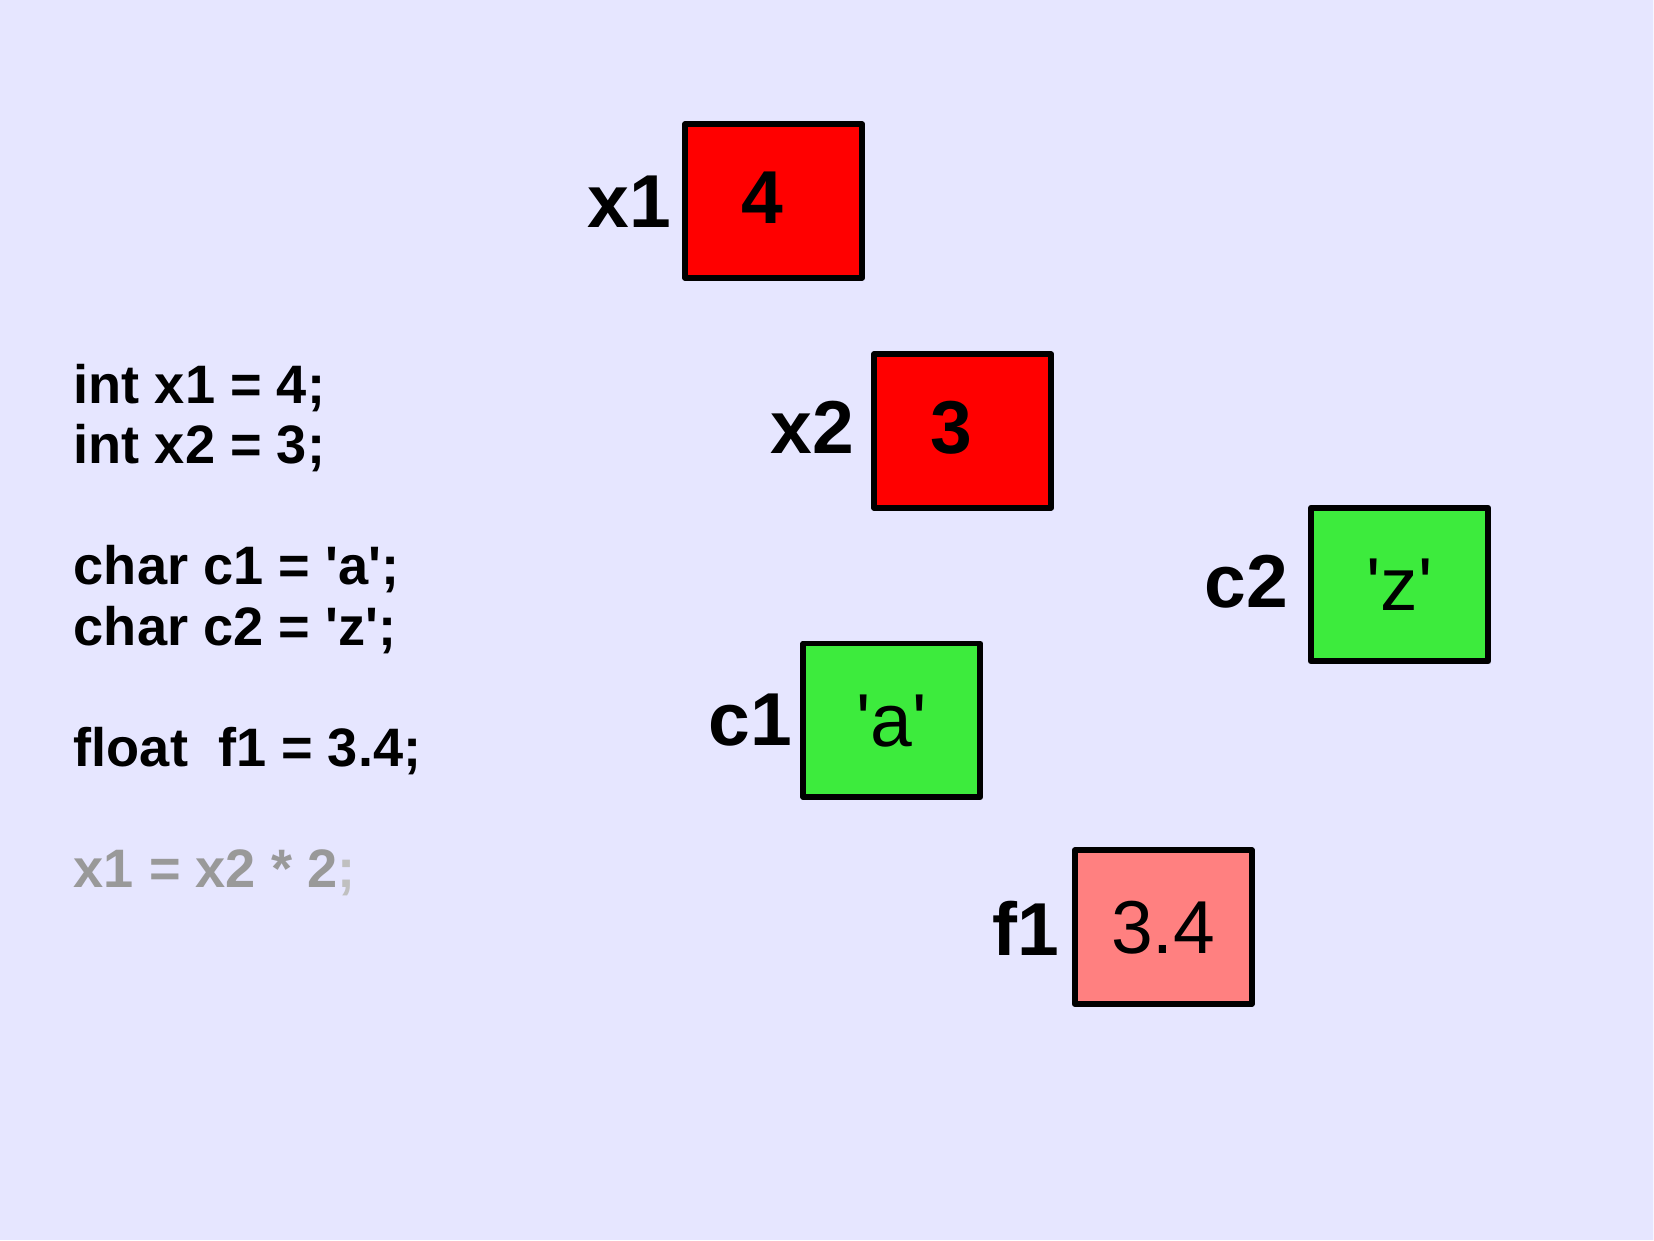

4
x1
int x1 = 4;
int x2 = 3;
char c1 = 'a';
char c2 = 'z';
float f1 = 3.4;
x1 = x2 * 2;
x2
3
'z'
 c2
'a'
 c1
3.4
 f1